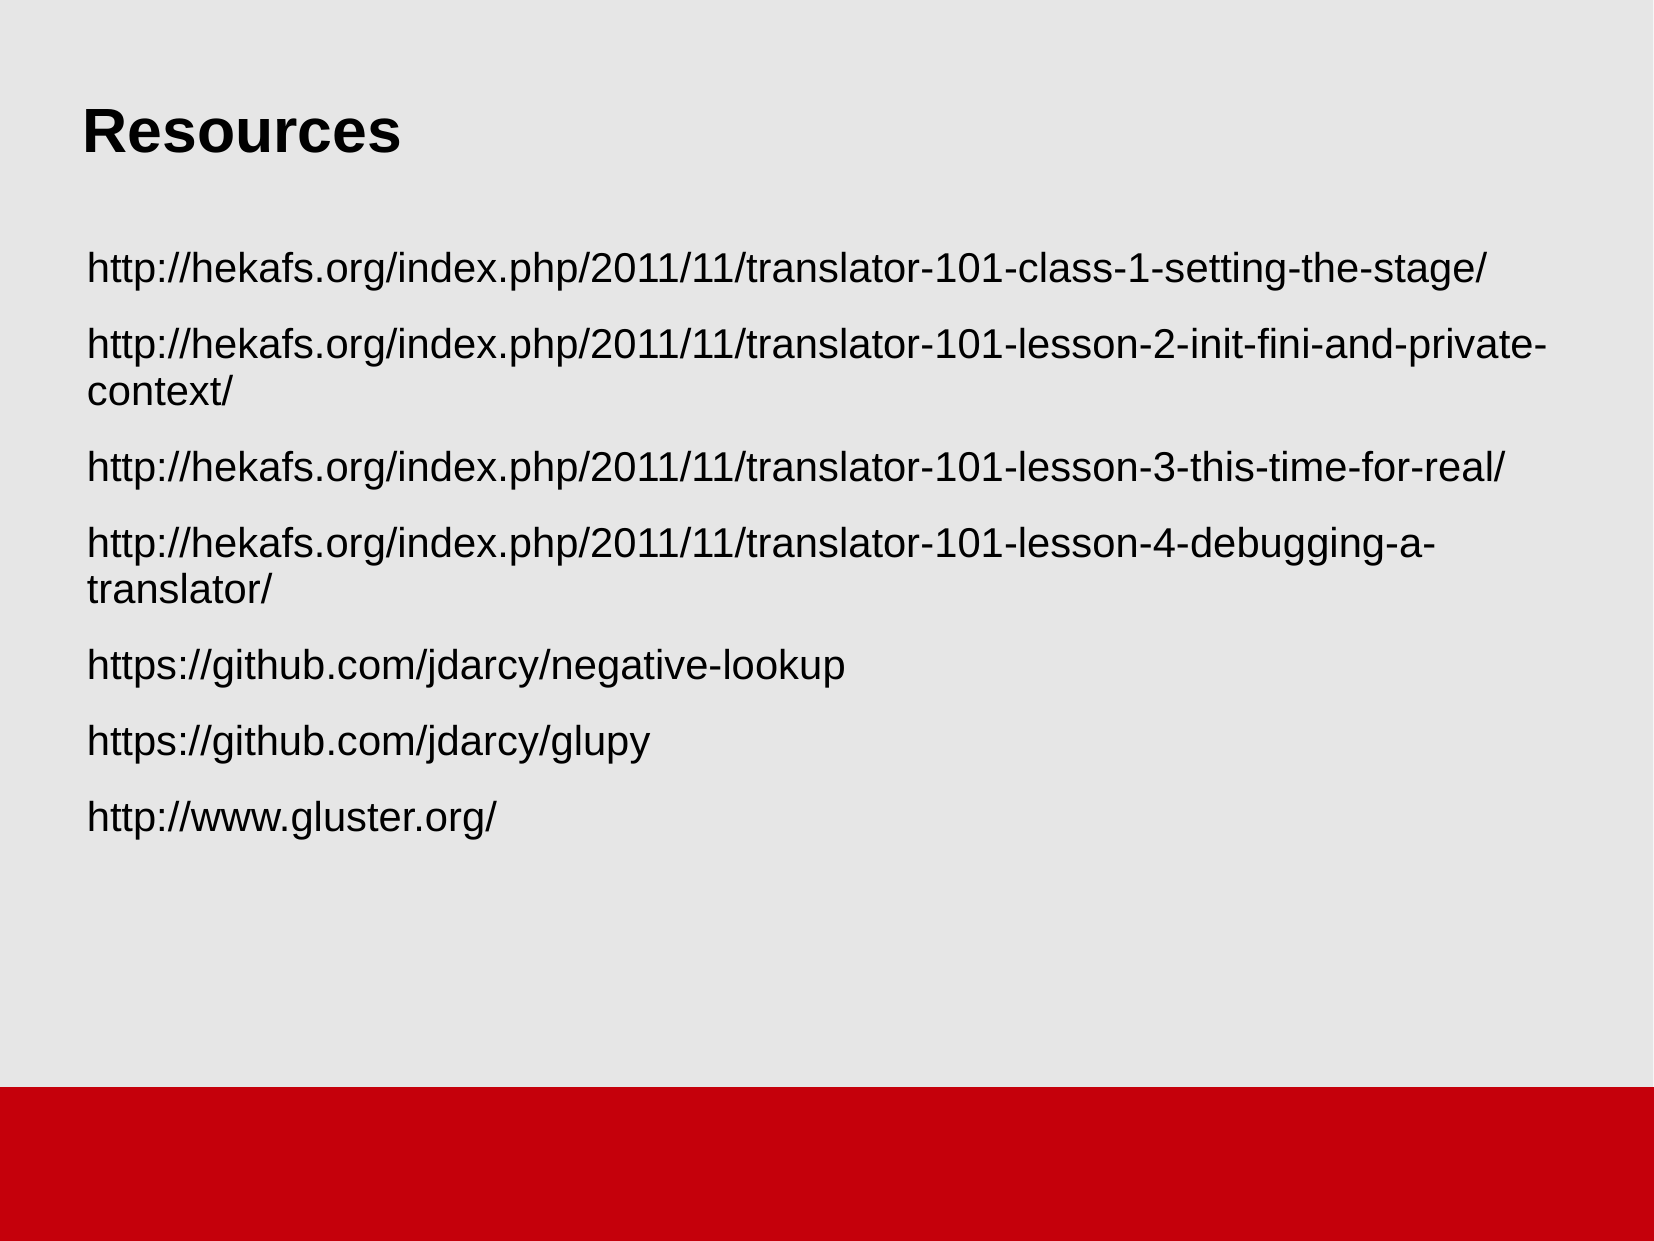

# Resources
http://hekafs.org/index.php/2011/11/translator-101-class-1-setting-the-stage/
http://hekafs.org/index.php/2011/11/translator-101-lesson-2-init-fini-and-private-context/
http://hekafs.org/index.php/2011/11/translator-101-lesson-3-this-time-for-real/
http://hekafs.org/index.php/2011/11/translator-101-lesson-4-debugging-a-translator/
https://github.com/jdarcy/negative-lookup
https://github.com/jdarcy/glupy
http://www.gluster.org/